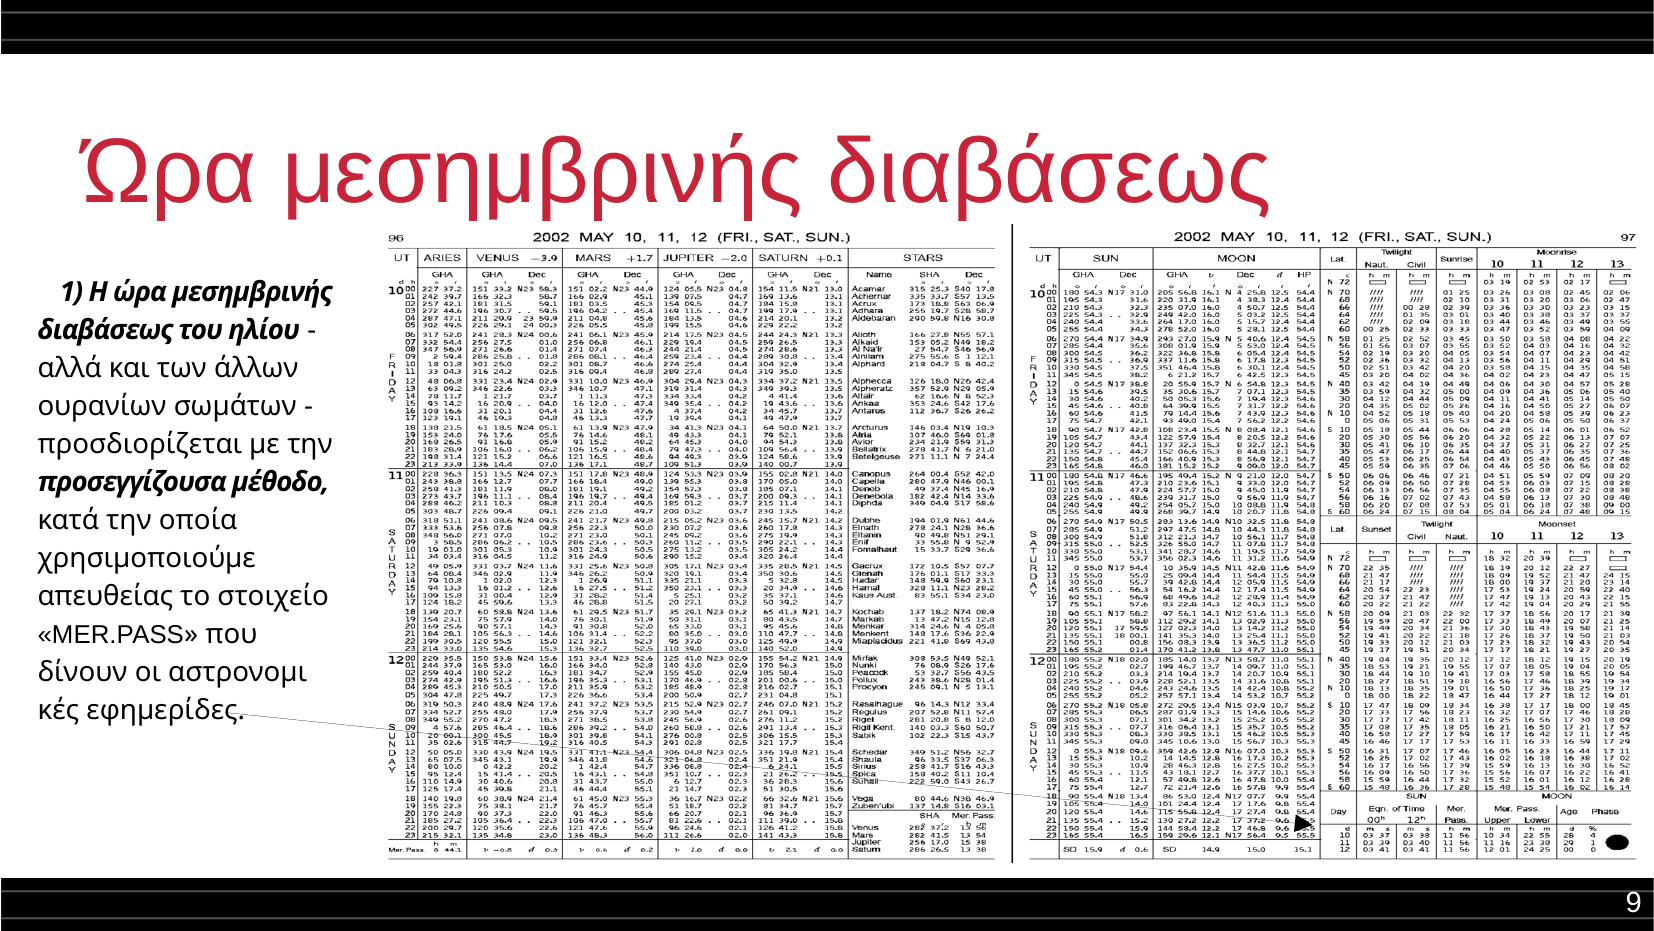

# Ώρα μεσημβρινής διαβάσεως
1) Η ώρα μεσημβρινής διαβάσεως του ηλίου - αλλά και των άλλων ουρανίων σωμάτων - προσδιορίζεται με την προσεγγίζουσα μέθοδο, κατά την οποία χρησιμοποιούμε απευθείας το στοιχείο «Μer.pass» που δίνουν οι αστρονομι­κές εφημερίδες.